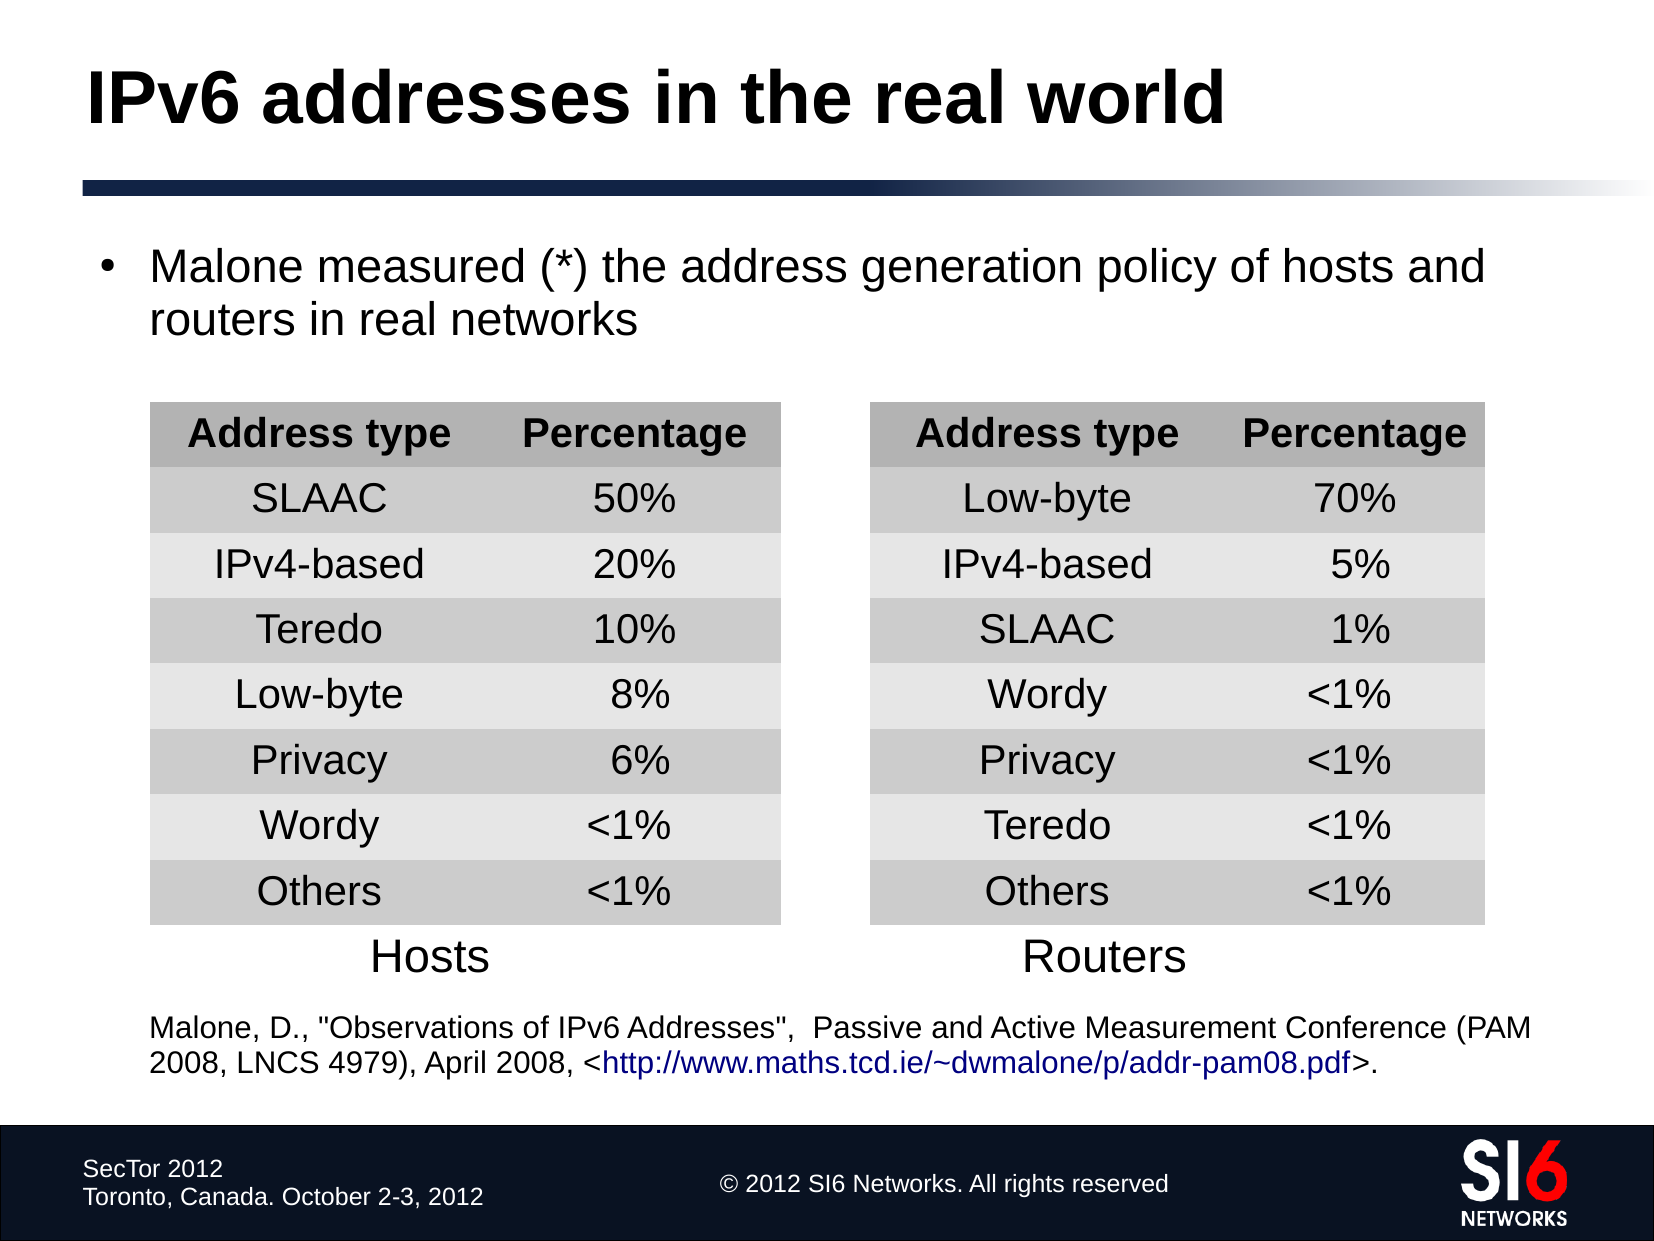

# IPv6 addresses in the real world
Malone measured (*) the address generation policy of hosts and routers in real networks
| Address type | Percentage |
| --- | --- |
| SLAAC | 50% |
| IPv4-based | 20% |
| Teredo | 10% |
| Low-byte | 8% |
| Privacy | 6% |
| Wordy | <1% |
| Others | <1% |
| Address type | Percentage |
| --- | --- |
| Low-byte | 70% |
| IPv4-based | 5% |
| SLAAC | 1% |
| Wordy | <1% |
| Privacy | <1% |
| Teredo | <1% |
| Others | <1% |
 Hosts Routers
Malone, D., "Observations of IPv6 Addresses", Passive and Active Measurement Conference (PAM 2008, LNCS 4979), April 2008, <http://www.maths.tcd.ie/~dwmalone/p/addr-pam08.pdf>.